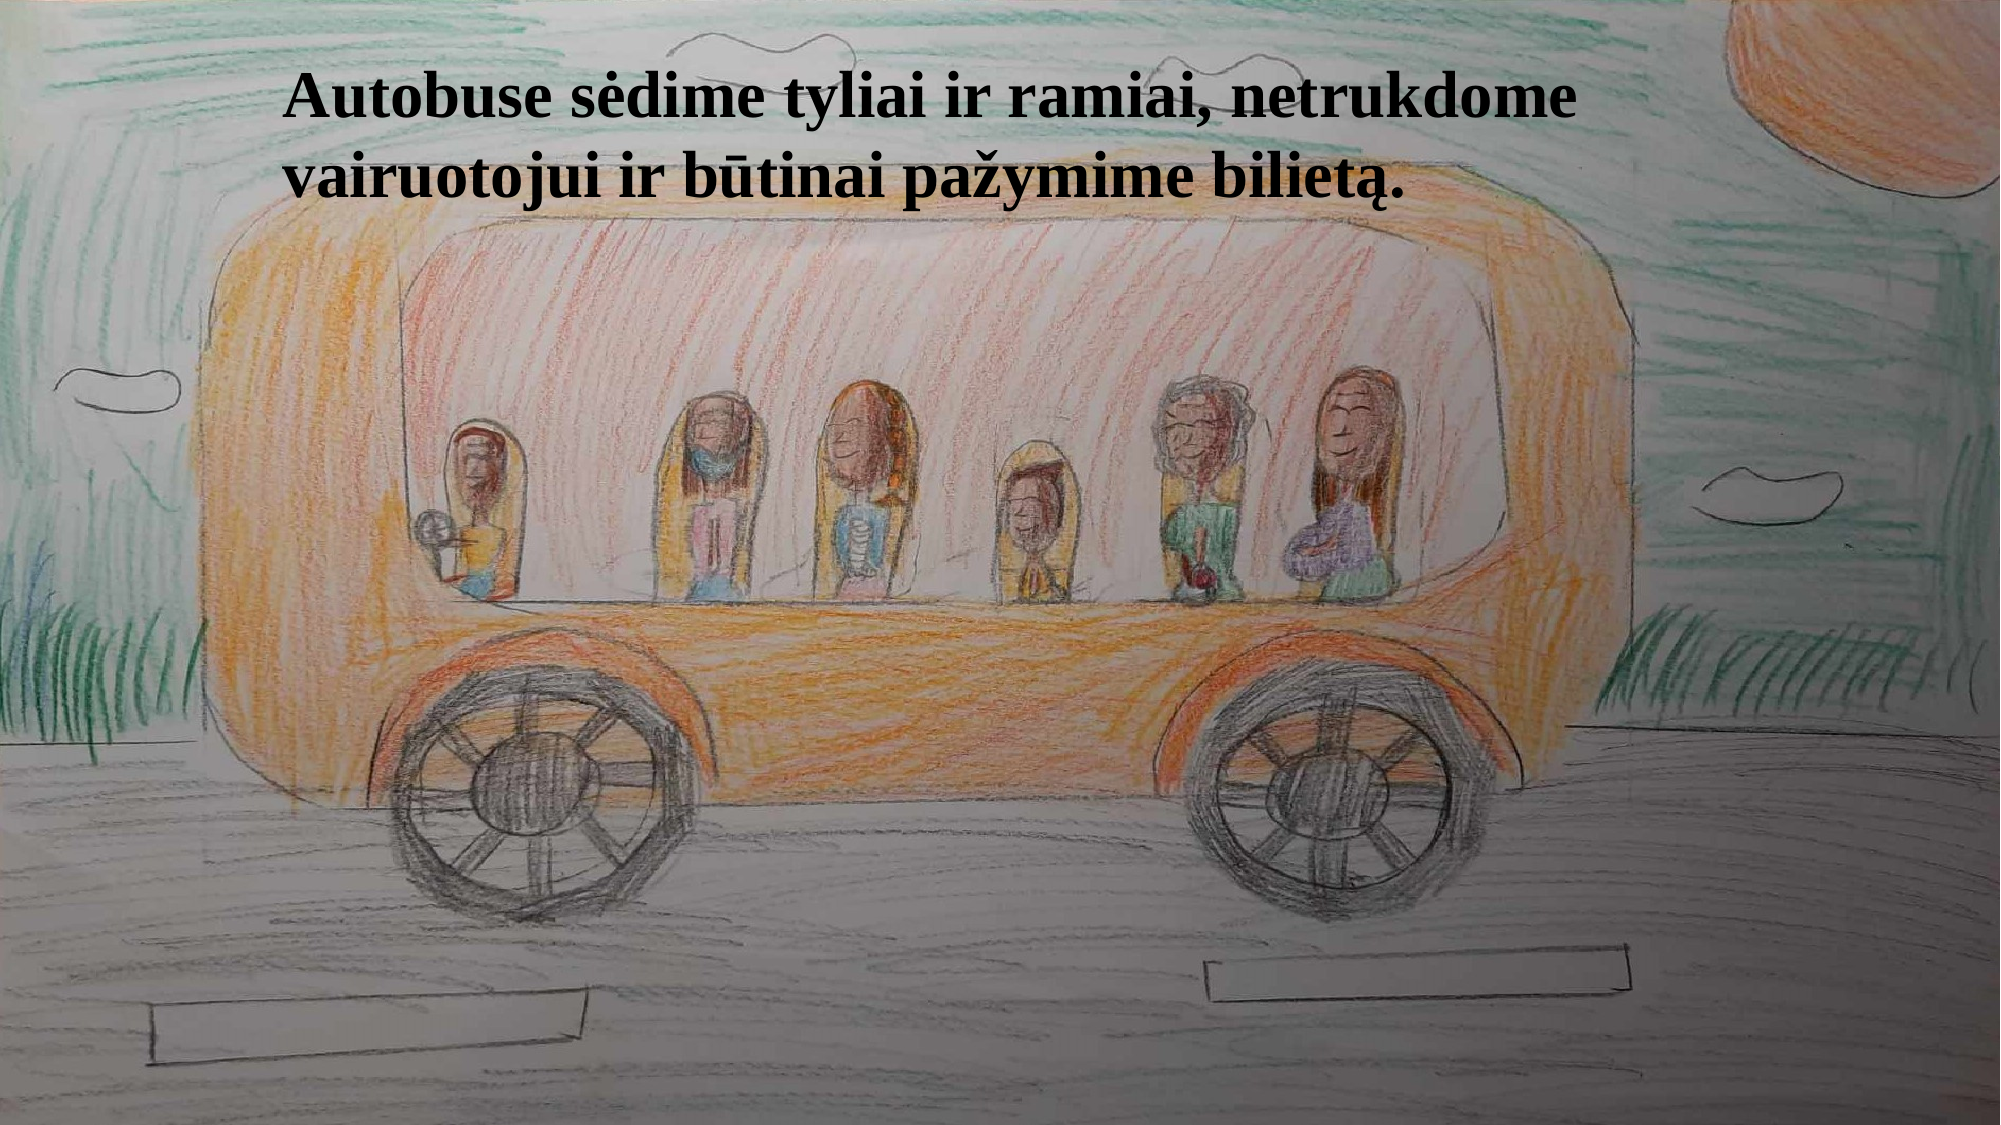

Autobuse sėdime tyliai ir ramiai, netrukdome vairuotojui ir būtinai pažymime bilietą.
#